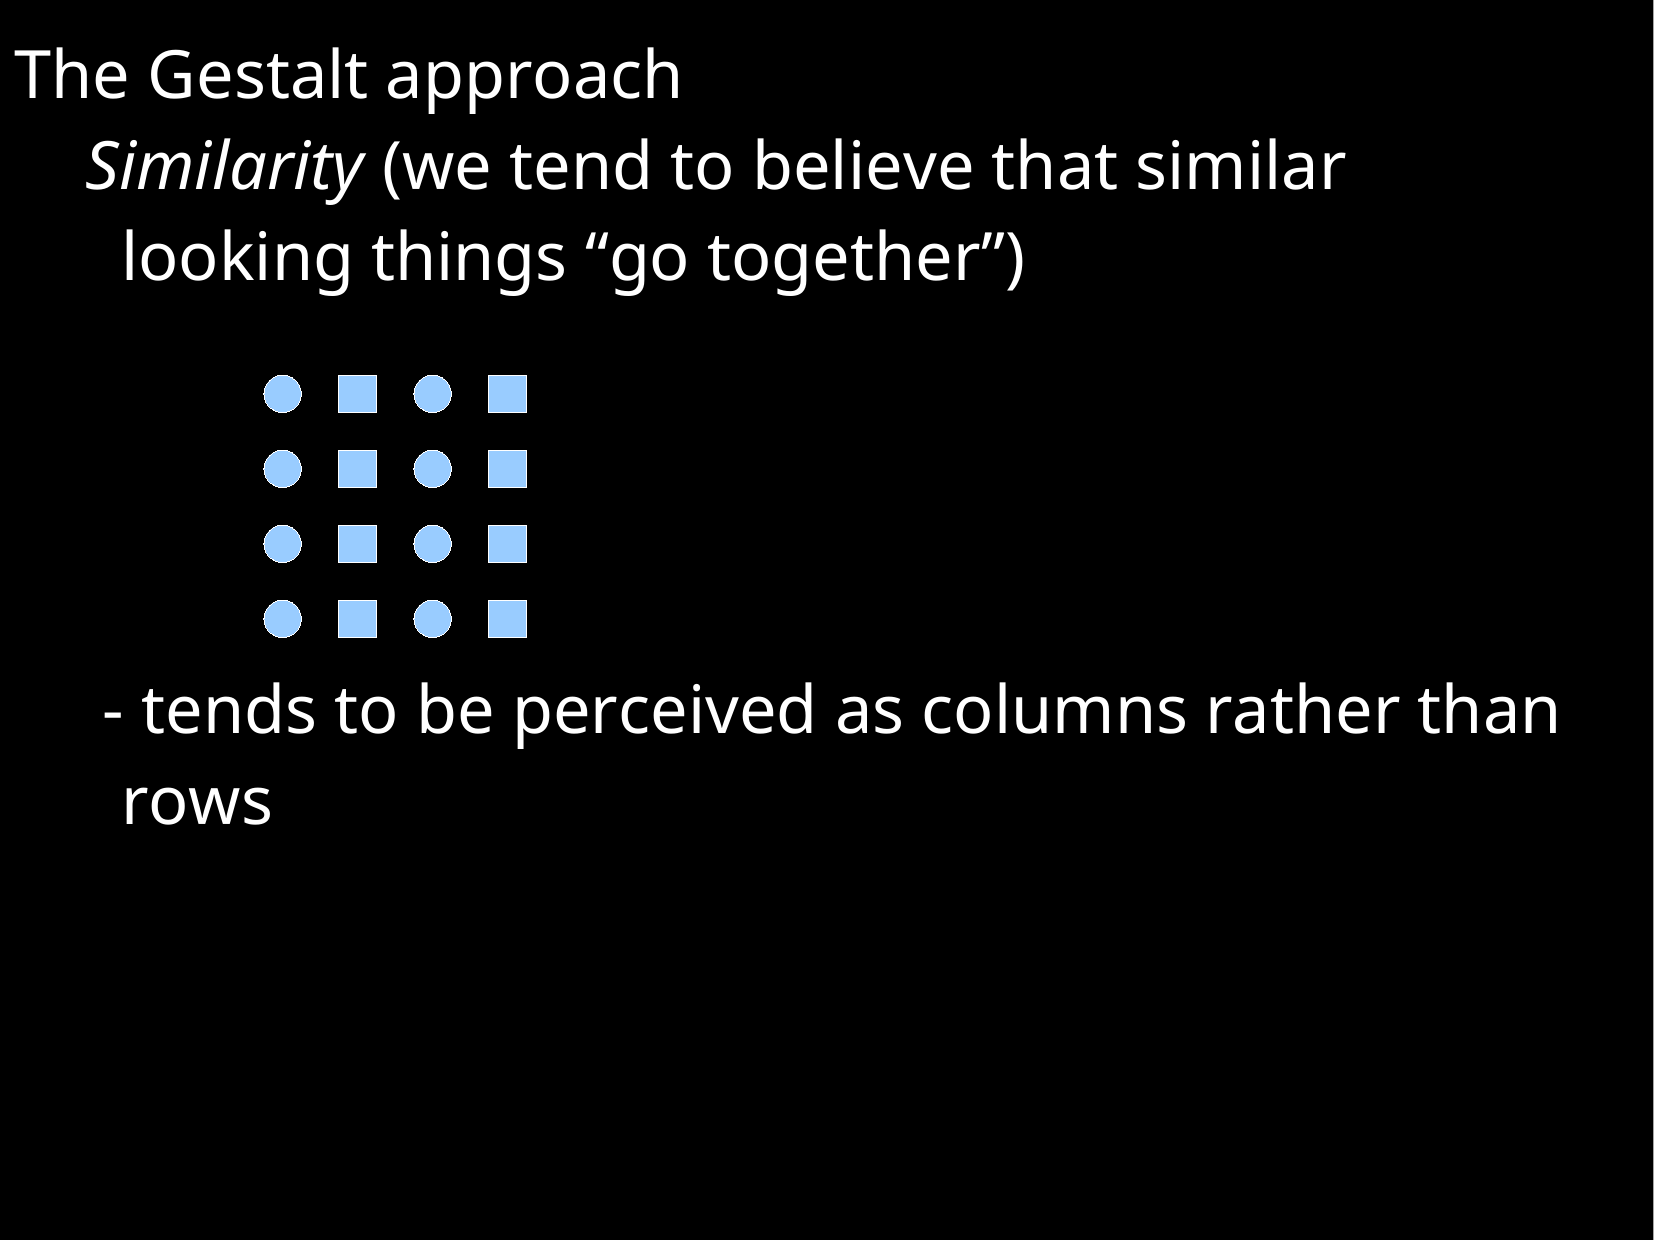

The Gestalt approach
Similarity (we tend to believe that similar looking things “go together”)
 - tends to be perceived as columns rather than rows